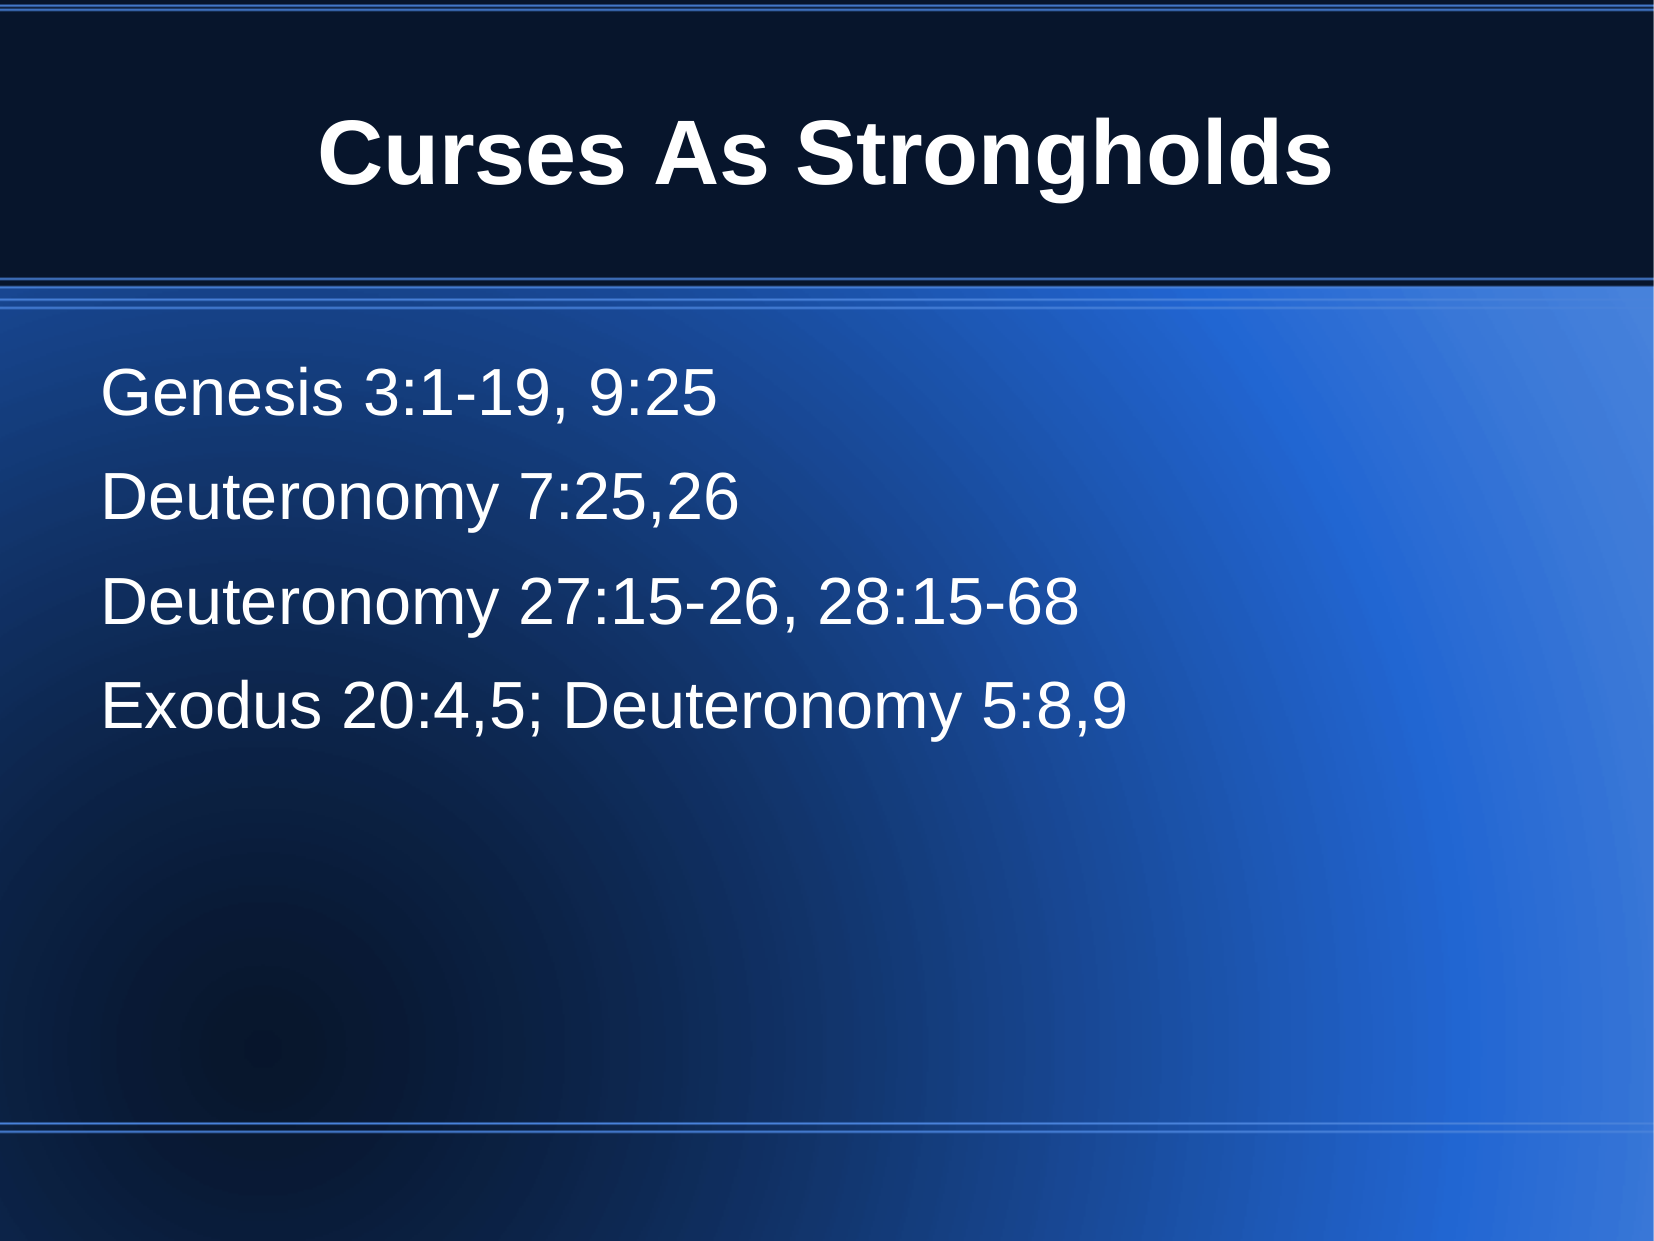

# Curses As Strongholds
Genesis 3:1-19, 9:25
Deuteronomy 7:25,26
Deuteronomy 27:15-26, 28:15-68
Exodus 20:4,5; Deuteronomy 5:8,9